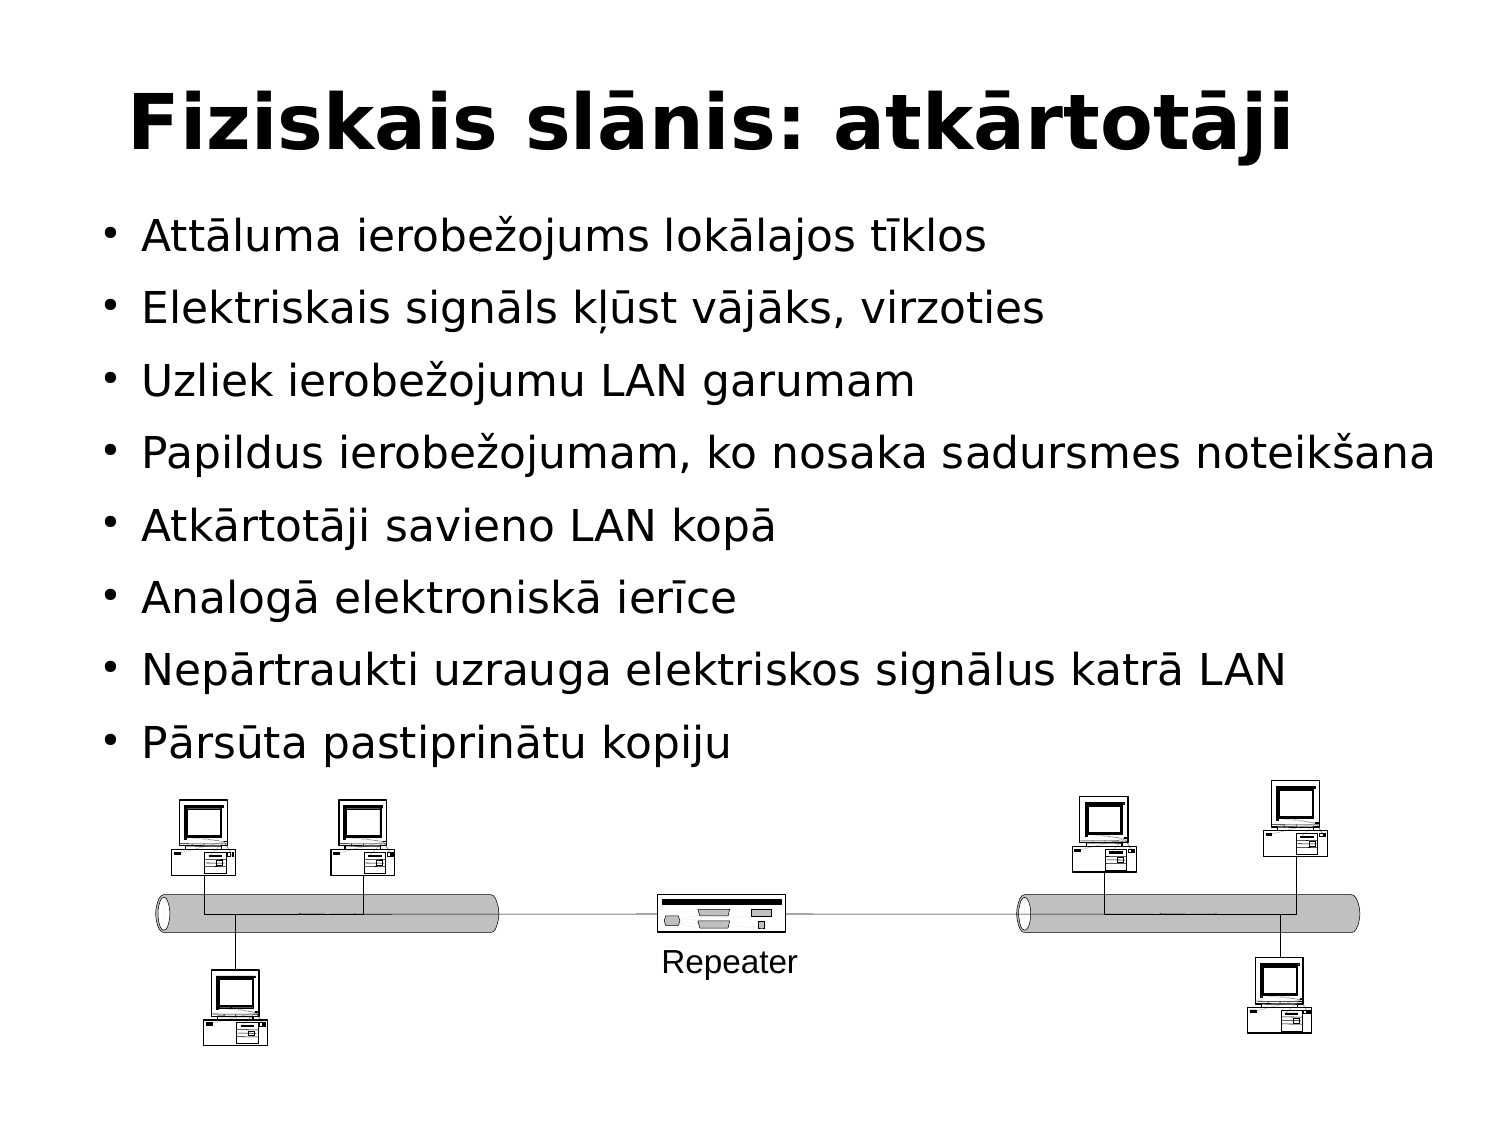

# Fiziskais slānis: atkārtotāji
Attāluma ierobežojums lokālajos tīklos
Elektriskais signāls kļūst vājāks, virzoties
Uzliek ierobežojumu LAN garumam
Papildus ierobežojumam, ko nosaka sadursmes noteikšana
Atkārtotāji savieno LAN kopā
Analogā elektroniskā ierīce
Nepārtraukti uzrauga elektriskos signālus katrā LAN
Pārsūta pastiprinātu kopiju
Repeater